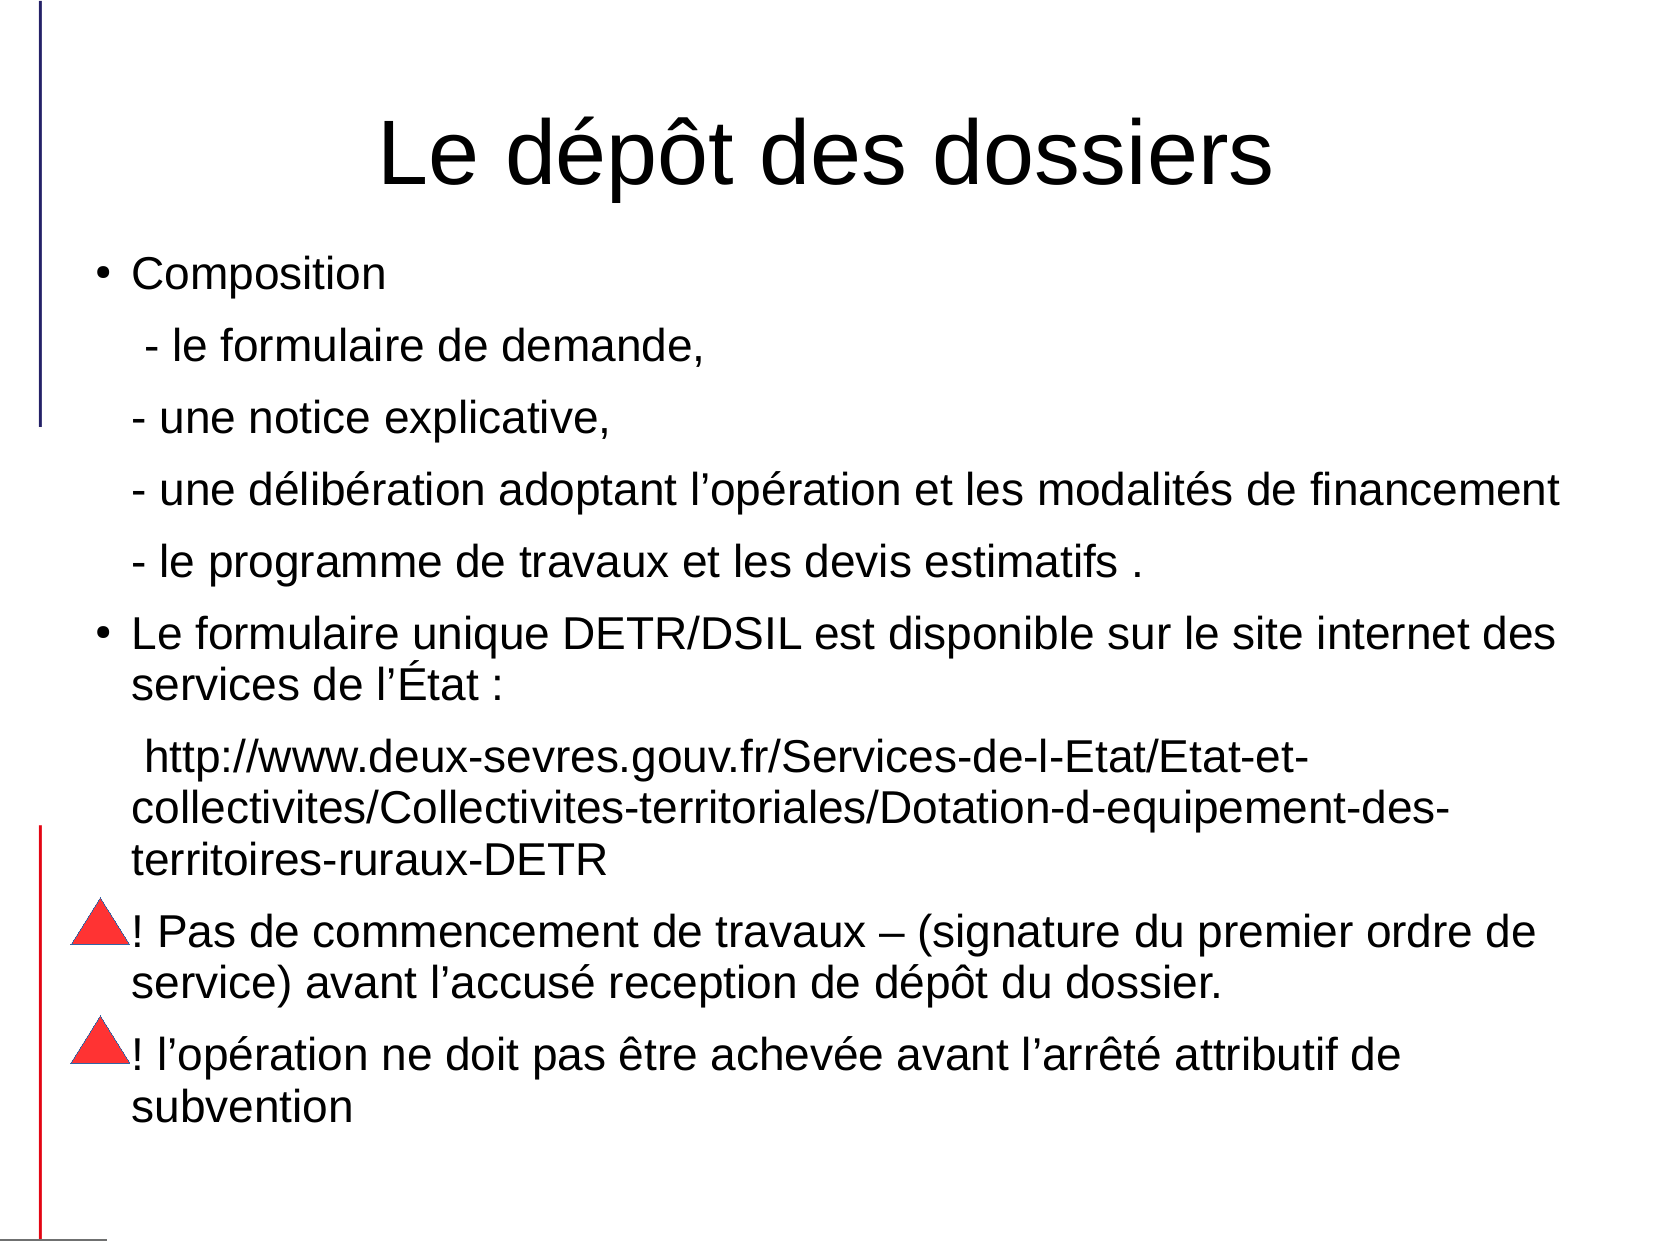

# Le dépôt des dossiers
Composition
 - le formulaire de demande,
- une notice explicative,
- une délibération adoptant l’opération et les modalités de financement
- le programme de travaux et les devis estimatifs .
Le formulaire unique DETR/DSIL est disponible sur le site internet des services de l’État :
 http://www.deux-sevres.gouv.fr/Services-de-l-Etat/Etat-et-collectivites/Collectivites-territoriales/Dotation-d-equipement-des-territoires-ruraux-DETR
! Pas de commencement de travaux – (signature du premier ordre de service) avant l’accusé reception de dépôt du dossier.
! l’opération ne doit pas être achevée avant l’arrêté attributif de subvention